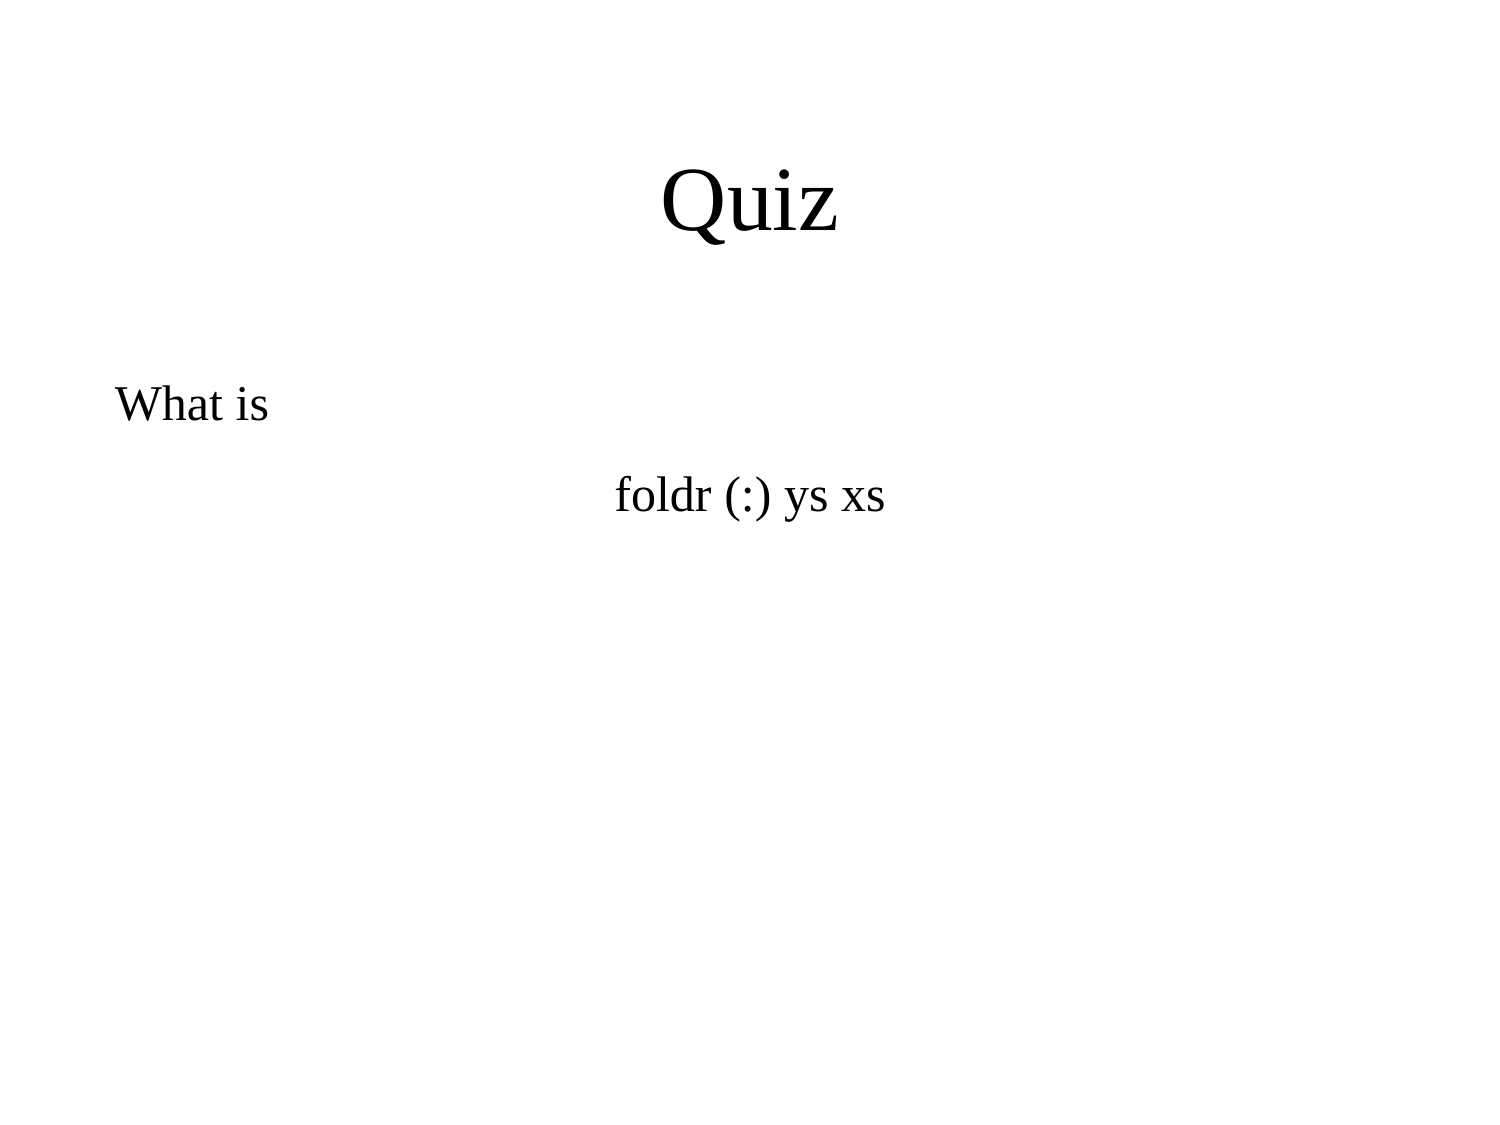

# Quiz
What is
foldr (:) ys xs